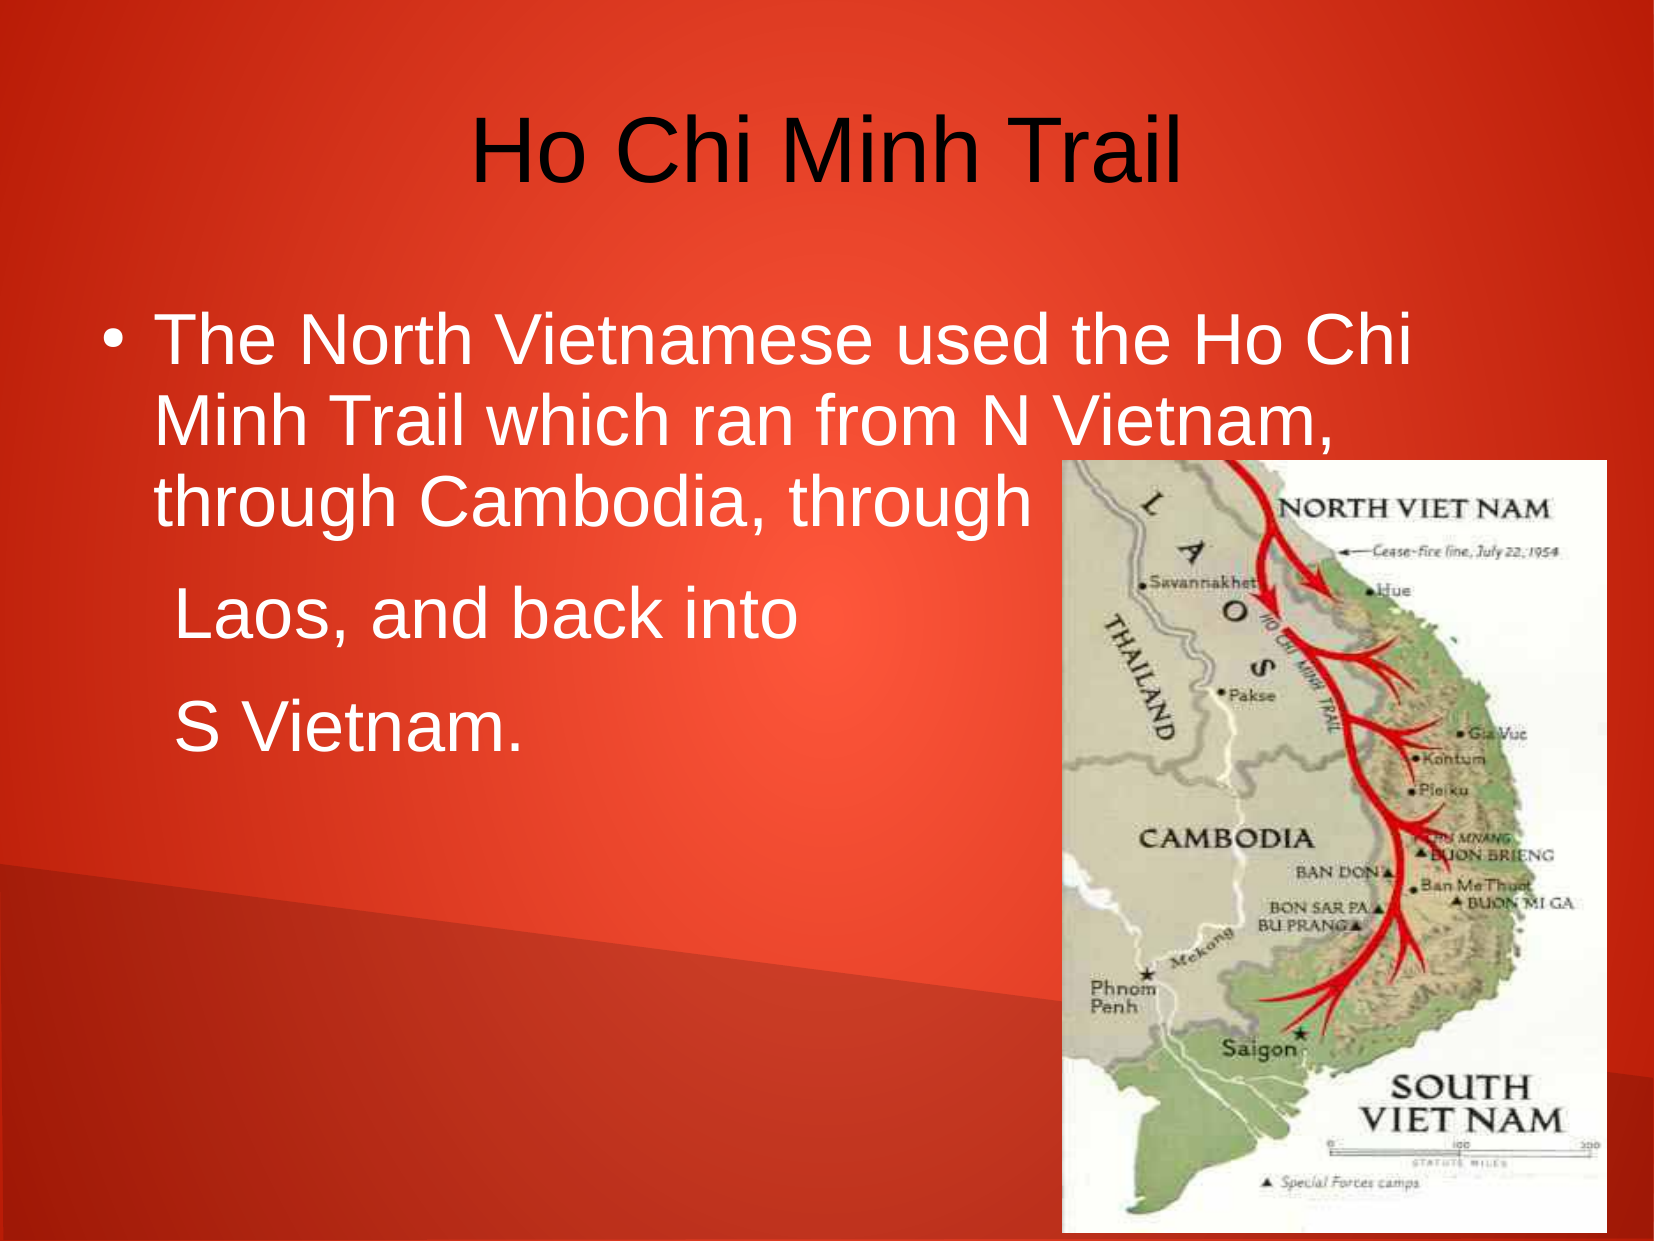

# Ho Chi Minh Trail
The North Vietnamese used the Ho Chi Minh Trail which ran from N Vietnam, through Cambodia, through
 Laos, and back into
 S Vietnam.